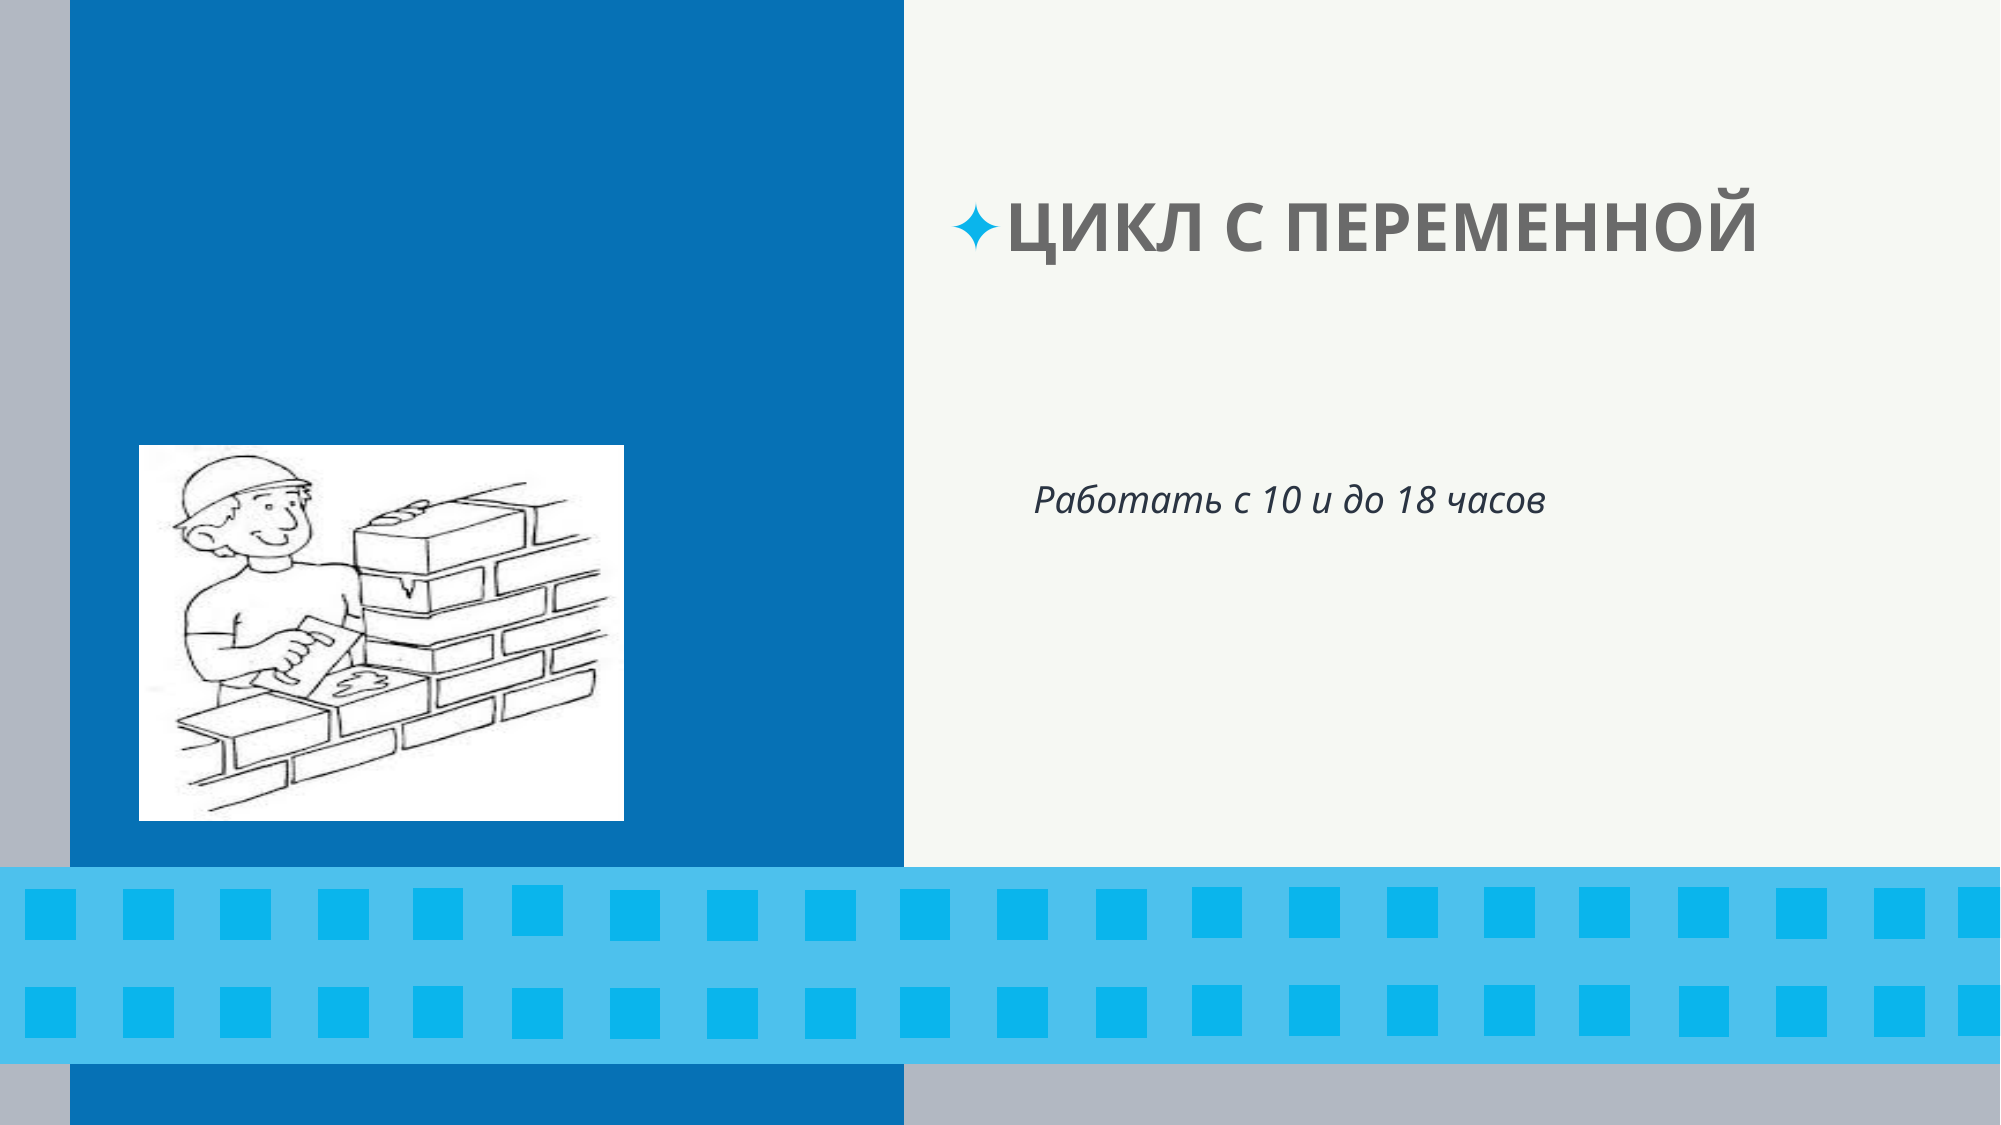

# ЦИКЛ С ПЕРЕМЕННОЙ
Работать с 10 и до 18 часов